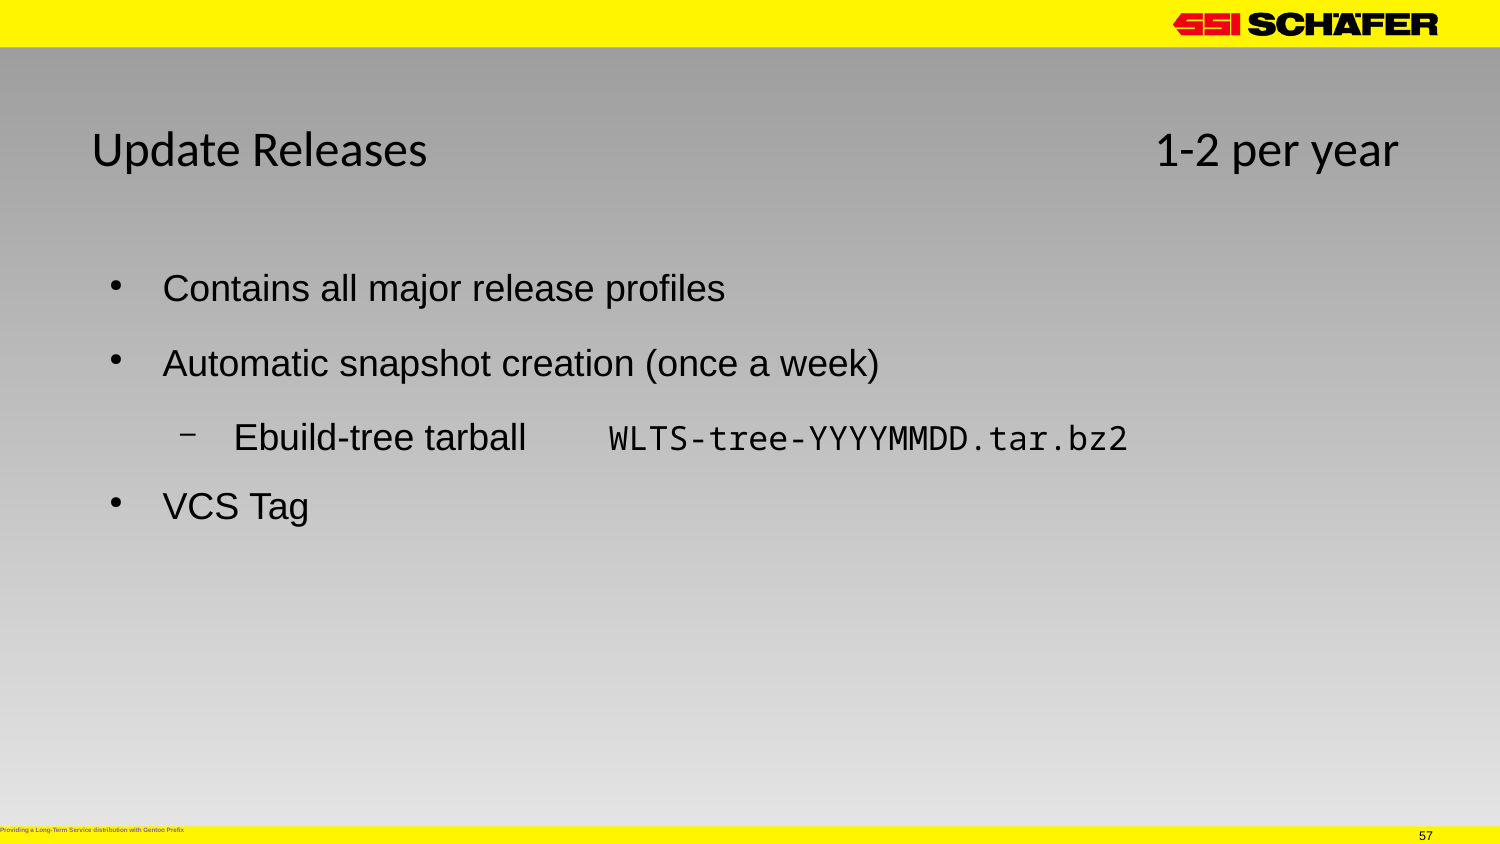

Update Releases
1-2 per year
# Contains all major release profiles
Automatic snapshot creation (once a week)
Ebuild-tree tarball		WLTS-tree-YYYYMMDD.tar.bz2
VCS Tag
© 2015 SSI Schäfer